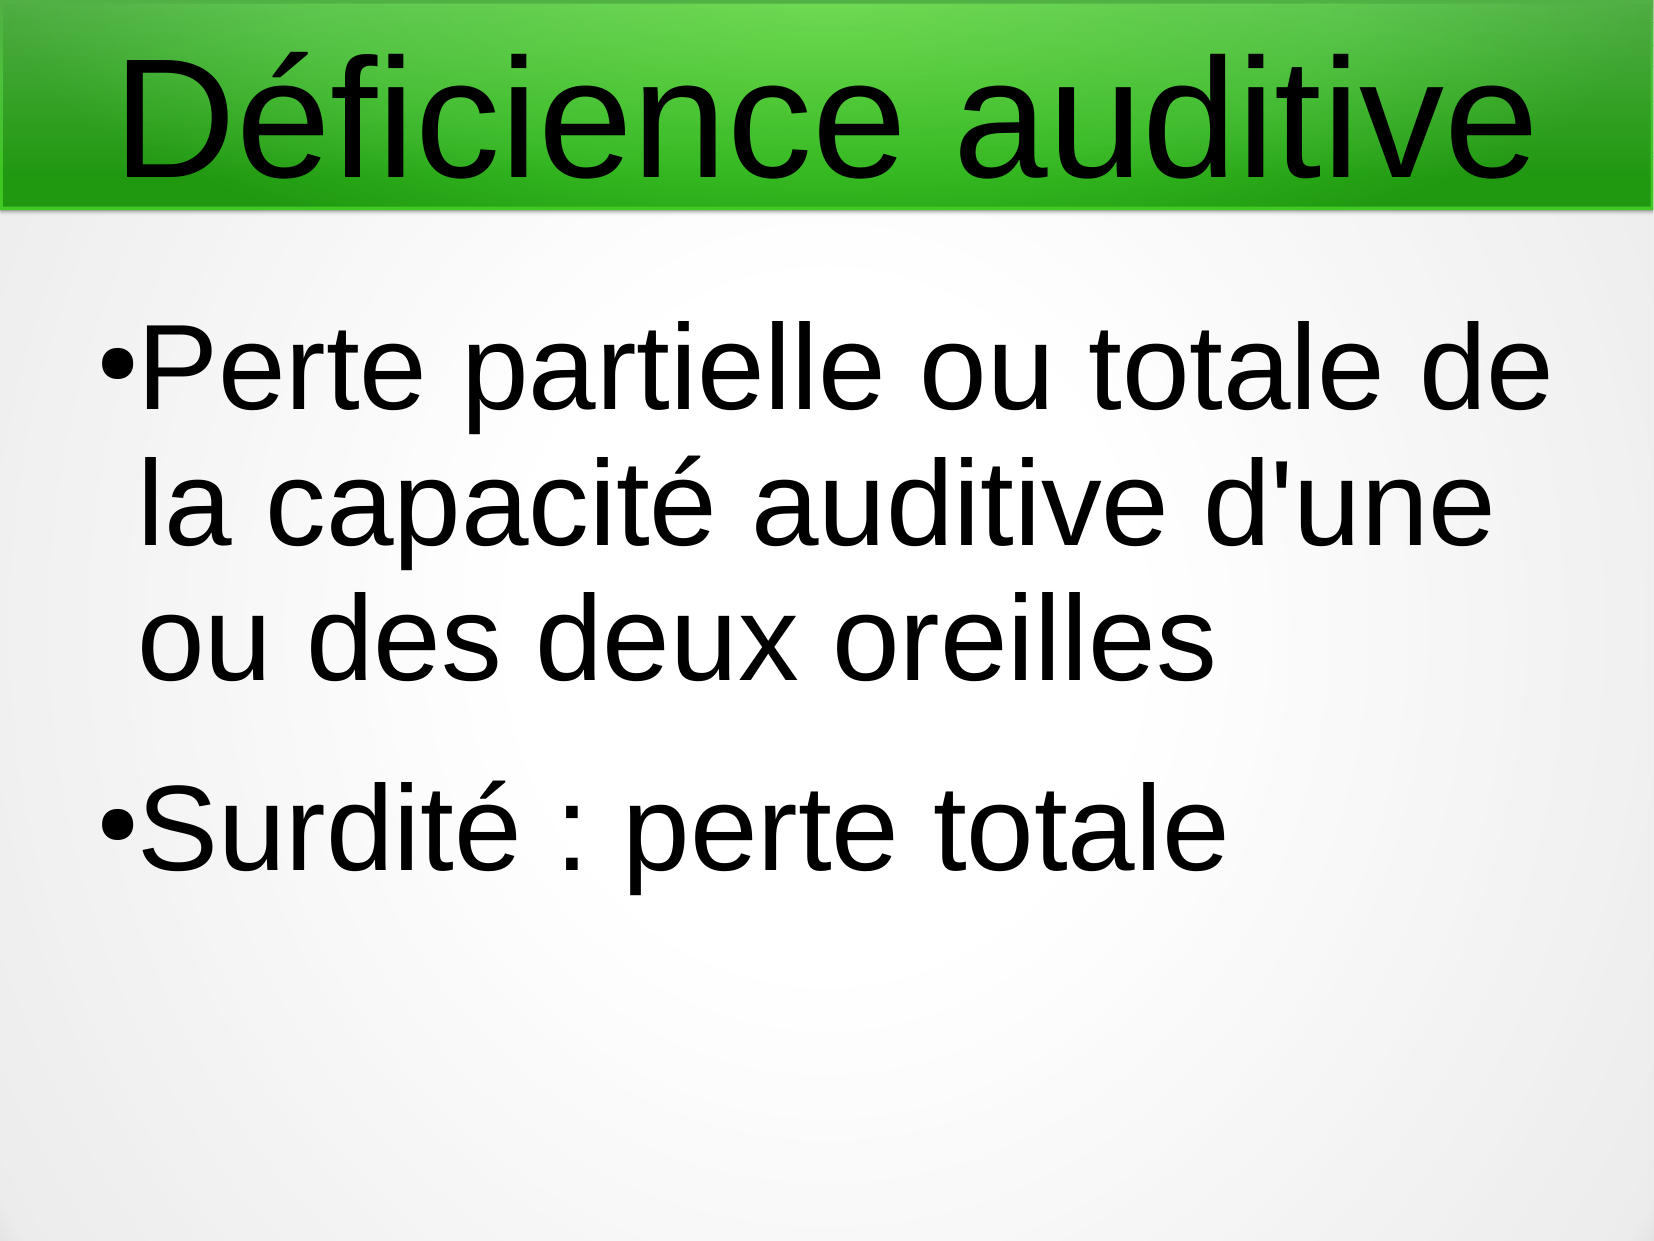

# Déficience auditive
Perte partielle ou totale de la capacité auditive d'une ou des deux oreilles
Surdité : perte totale